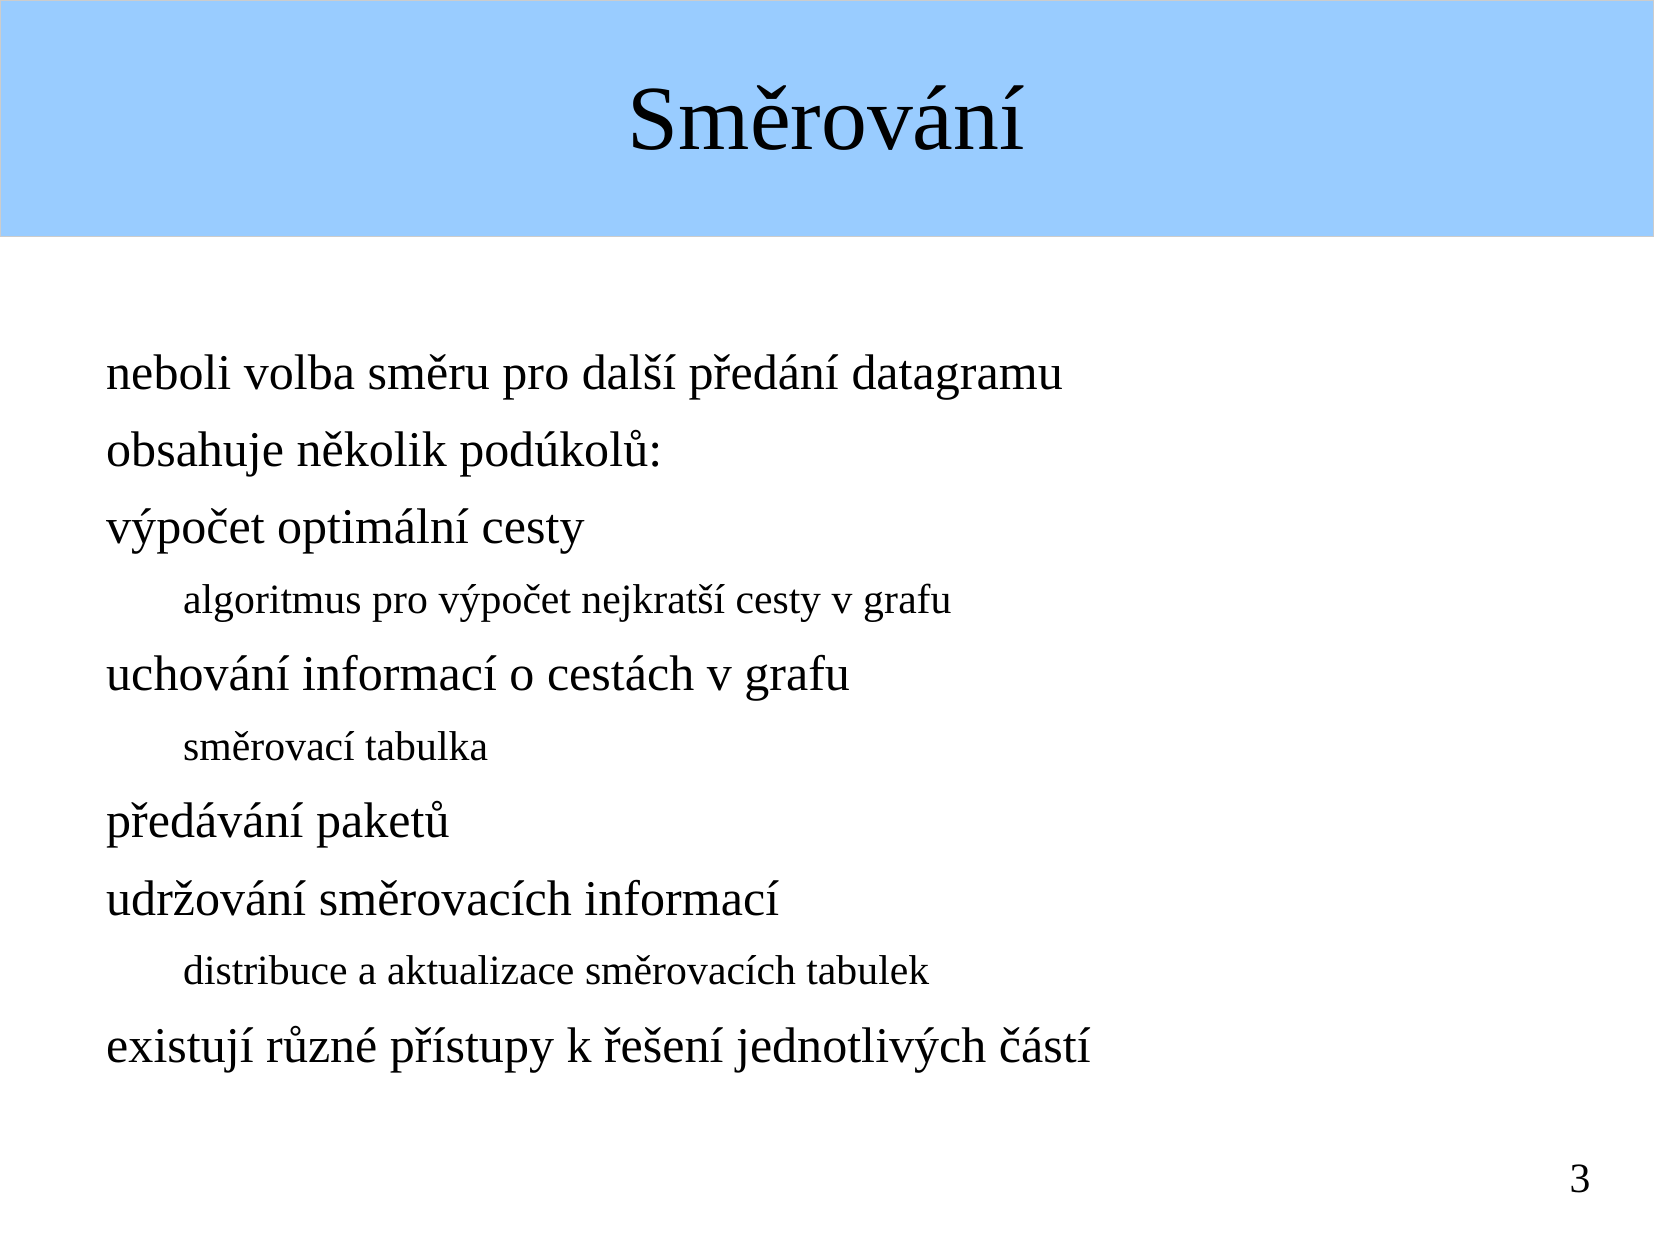

# Směrování
neboli volba směru pro další předání datagramu
obsahuje několik podúkolů:
výpočet optimální cesty
algoritmus pro výpočet nejkratší cesty v grafu
uchování informací o cestách v grafu
směrovací tabulka
předávání paketů
udržování směrovacích informací
distribuce a aktualizace směrovacích tabulek
existují různé přístupy k řešení jednotlivých částí